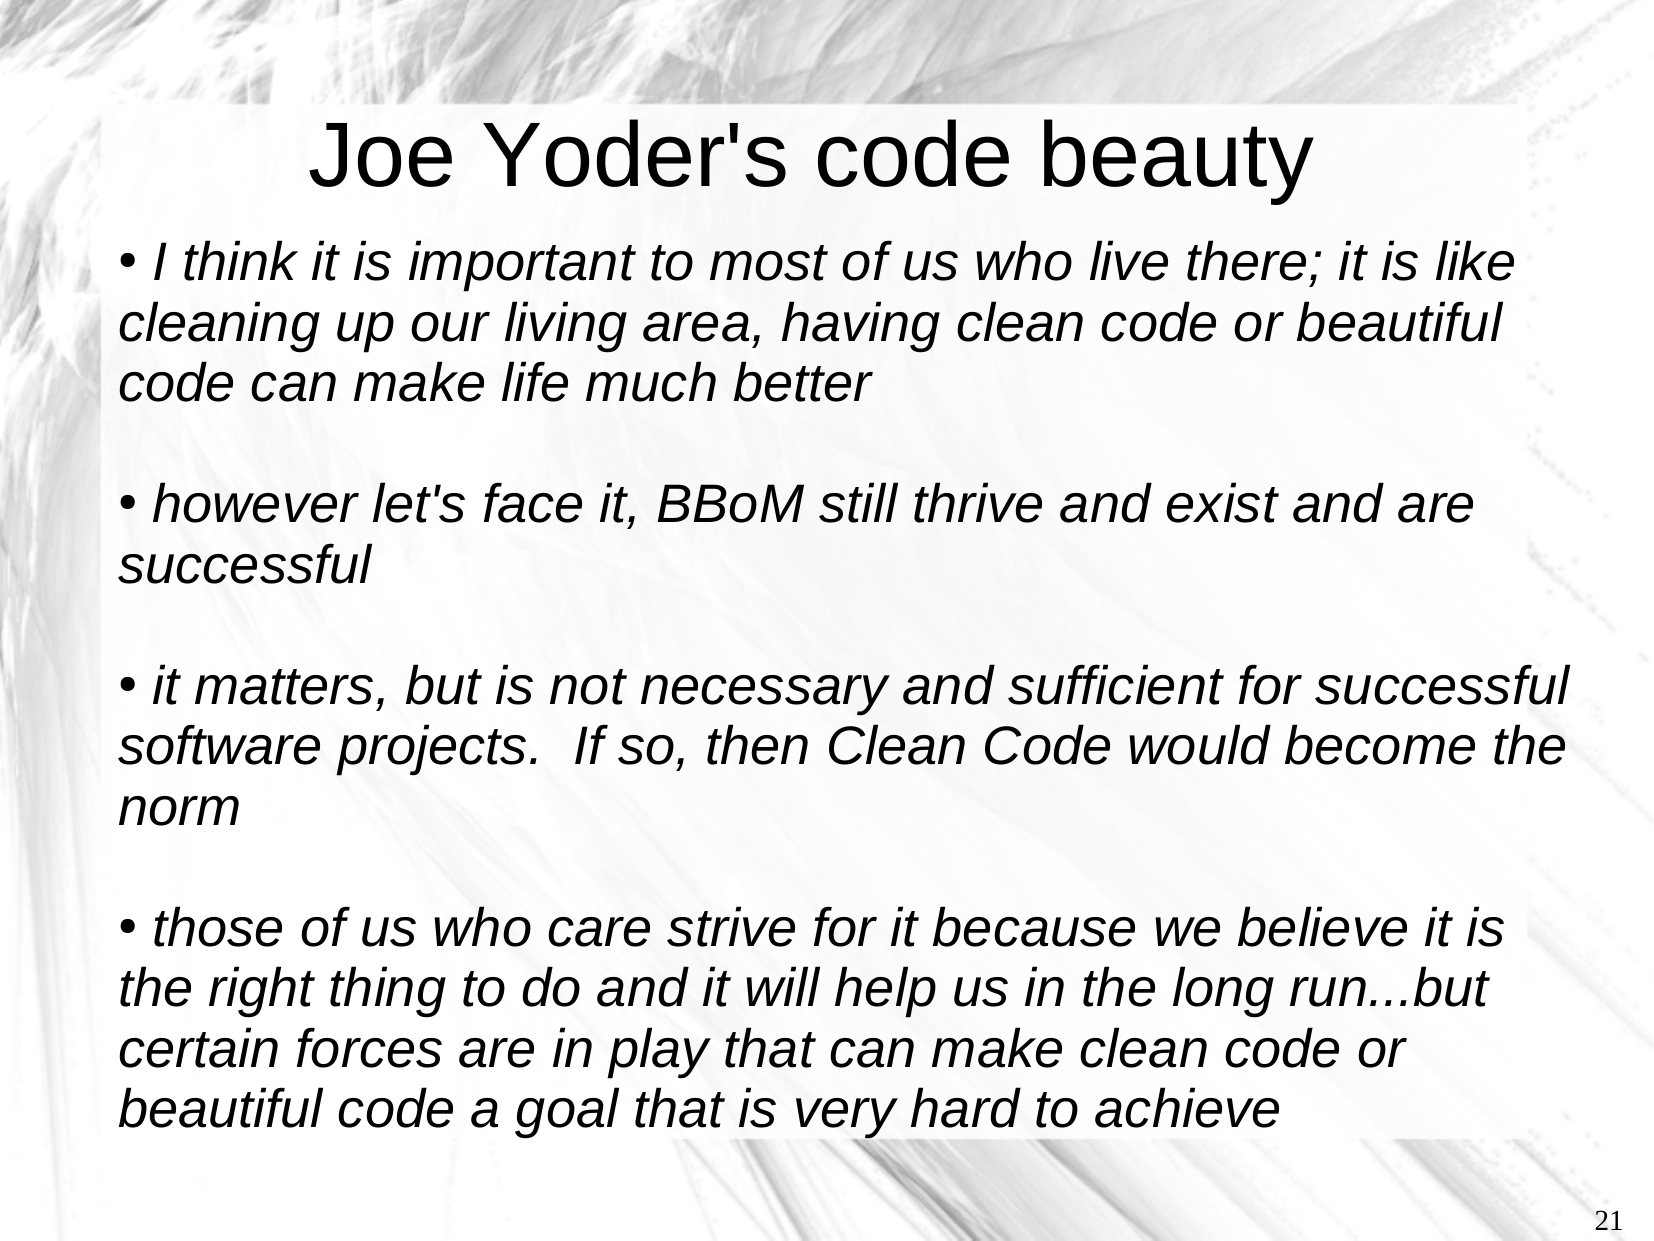

# Joe Yoder's code beauty
 I think it is important to most of us who live there; it is like cleaning up our living area, having clean code or beautiful code can make life much better
 however let's face it, BBoM still thrive and exist and are successful
 it matters, but is not necessary and sufficient for successful software projects. If so, then Clean Code would become the norm
 those of us who care strive for it because we believe it is the right thing to do and it will help us in the long run...but certain forces are in play that can make clean code or beautiful code a goal that is very hard to achieve
21